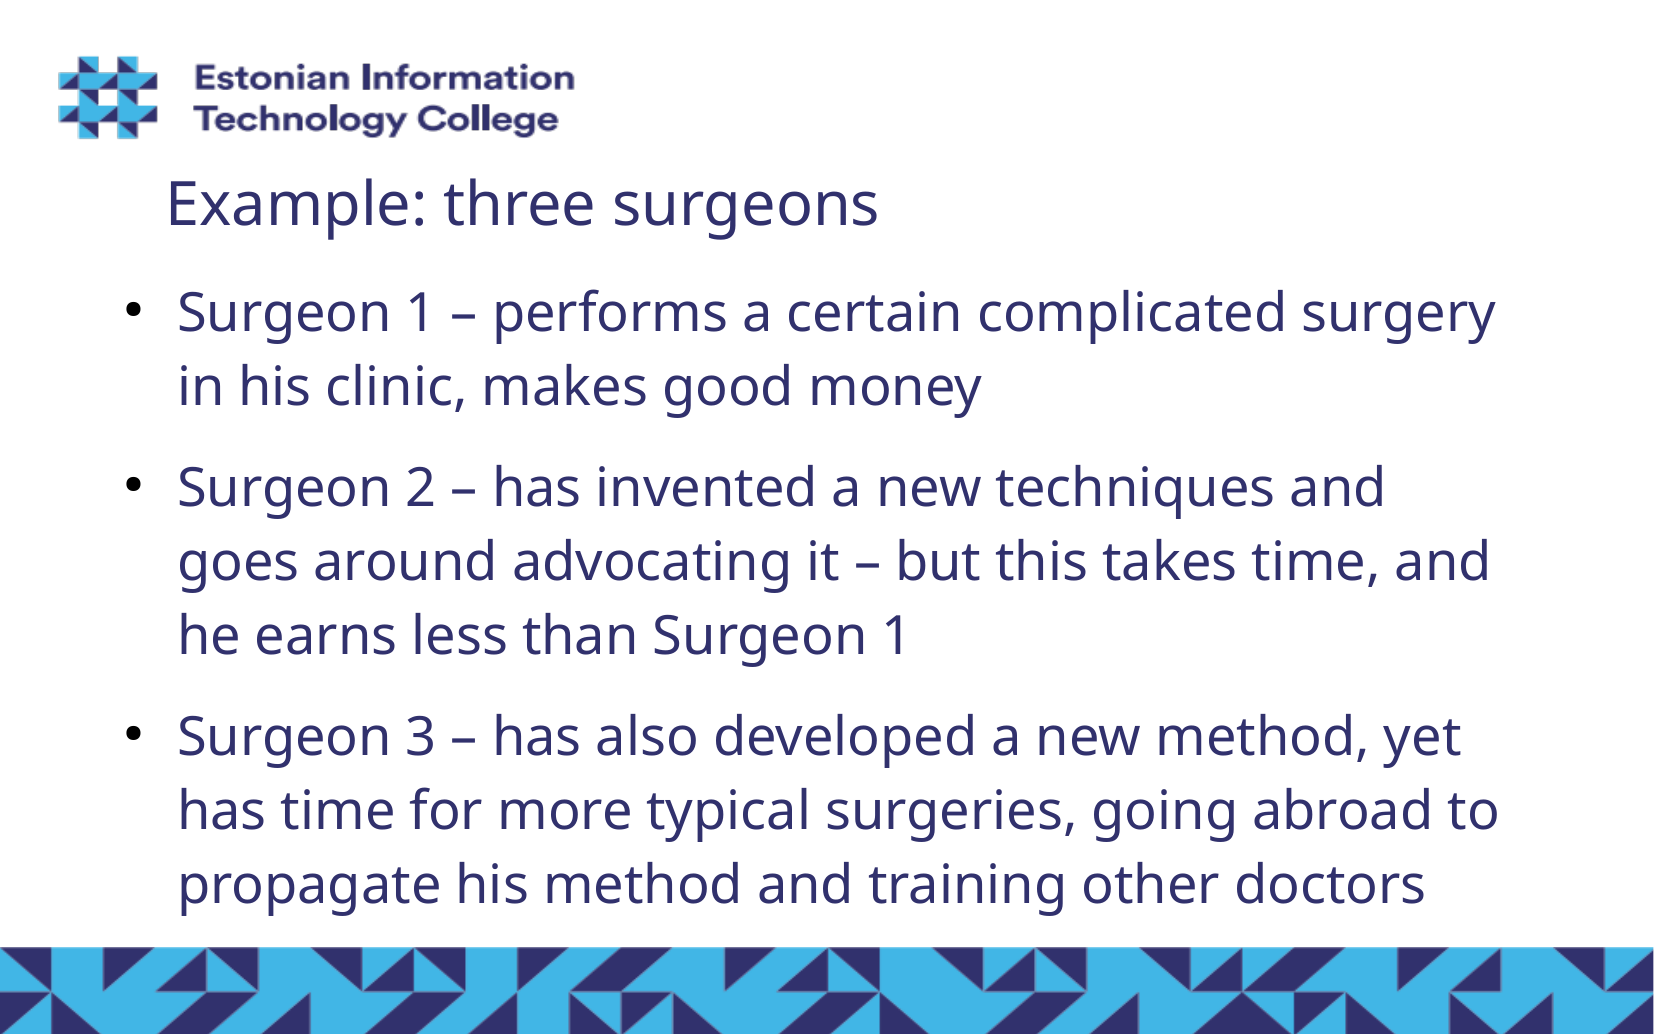

# Example: three surgeons
Surgeon 1 – performs a certain complicated surgery in his clinic, makes good money
Surgeon 2 – has invented a new techniques and goes around advocating it – but this takes time, and he earns less than Surgeon 1
Surgeon 3 – has also developed a new method, yet has time for more typical surgeries, going abroad to propagate his method and training other doctors